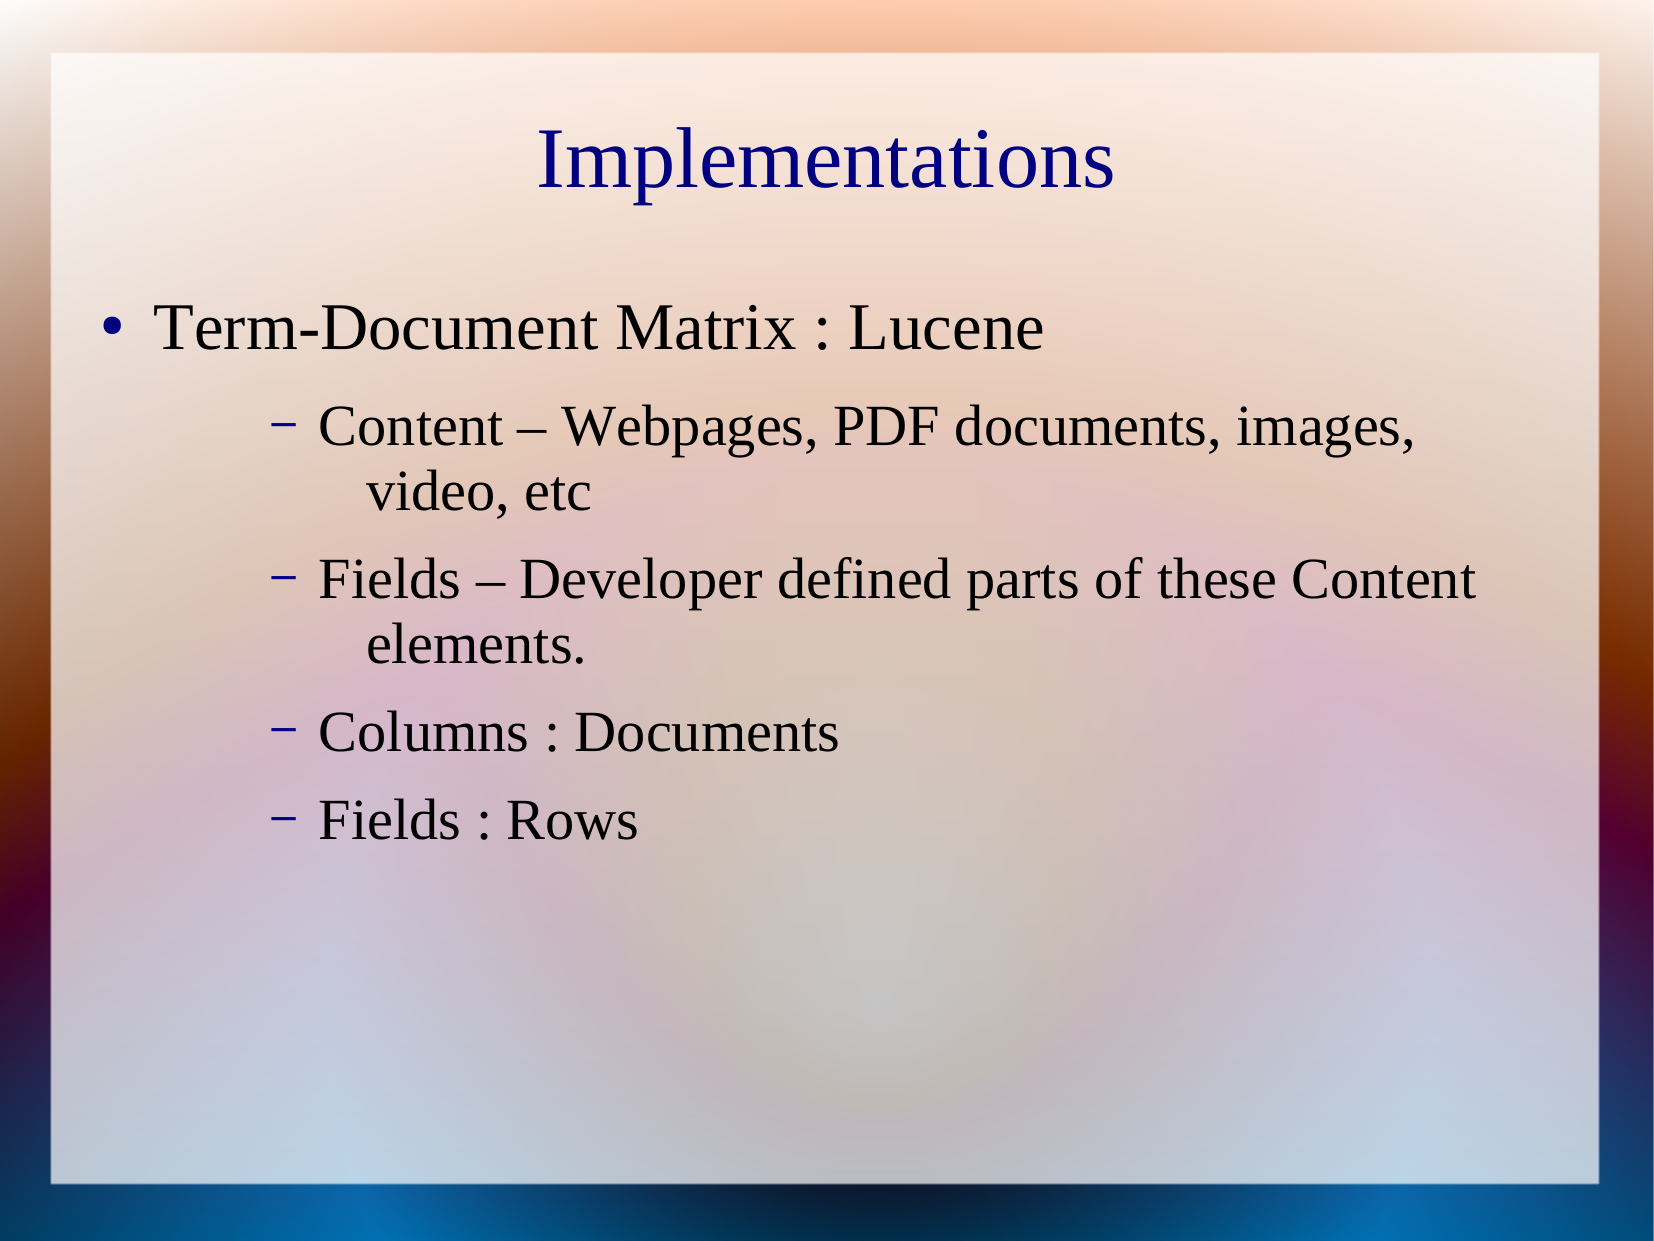

# Implementations
Term-Document Matrix : Lucene
Content – Webpages, PDF documents, images, video, etc
Fields – Developer defined parts of these Content elements.
Columns : Documents
Fields : Rows